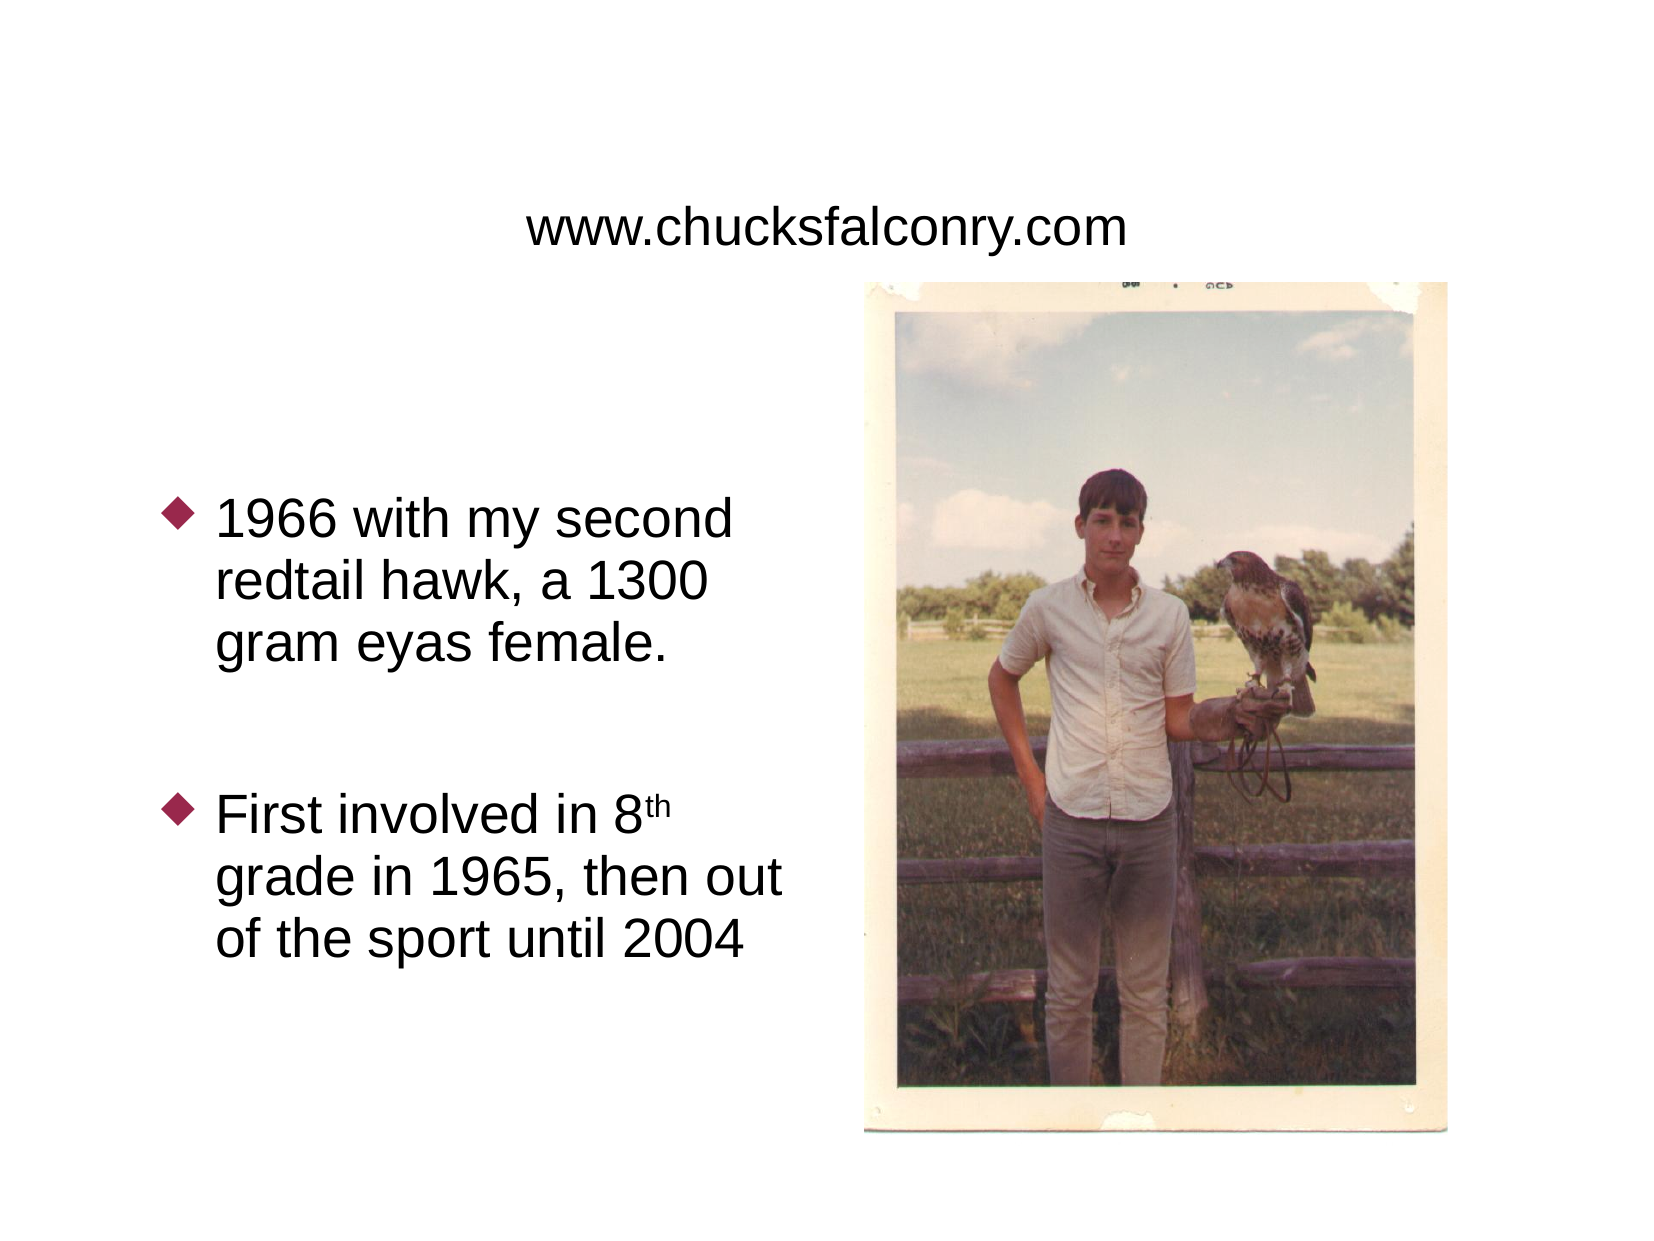

# www.chucksfalconry.com
1966 with my second redtail hawk, a 1300 gram eyas female.
First involved in 8th grade in 1965, then out of the sport until 2004